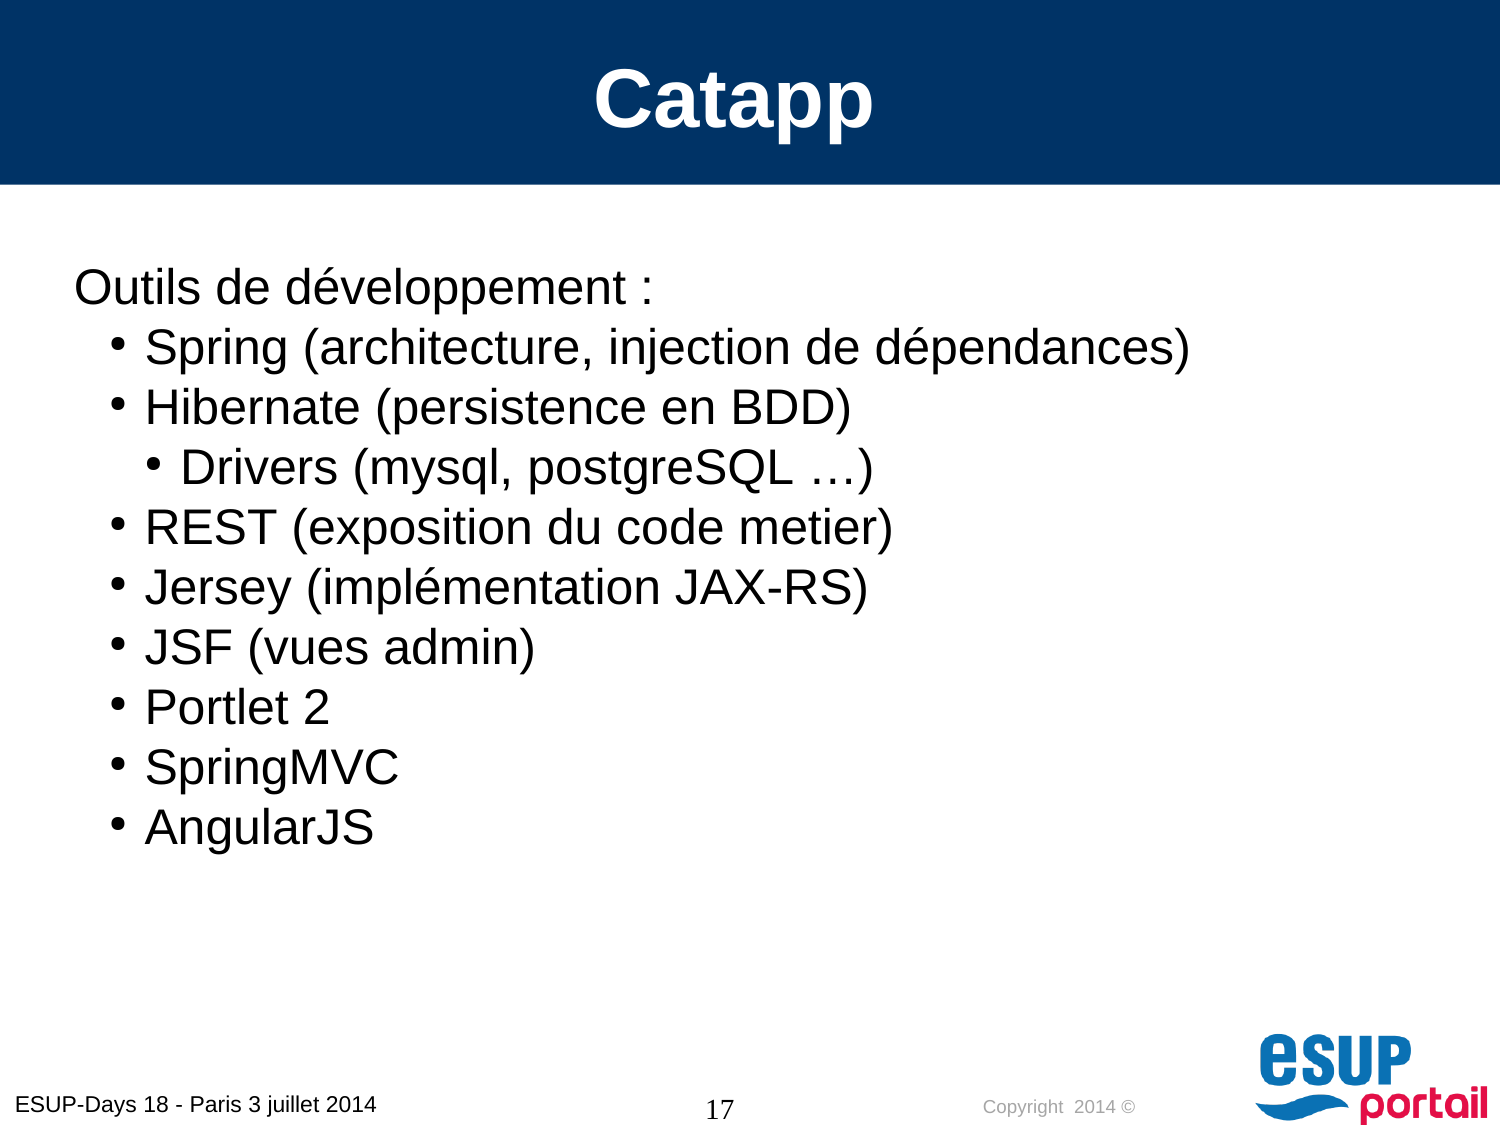

Catapp
#
Outils de développement :
Spring (architecture, injection de dépendances)
Hibernate (persistence en BDD)
Drivers (mysql, postgreSQL …)
REST (exposition du code metier)
Jersey (implémentation JAX-RS)
JSF (vues admin)
Portlet 2
SpringMVC
AngularJS
17